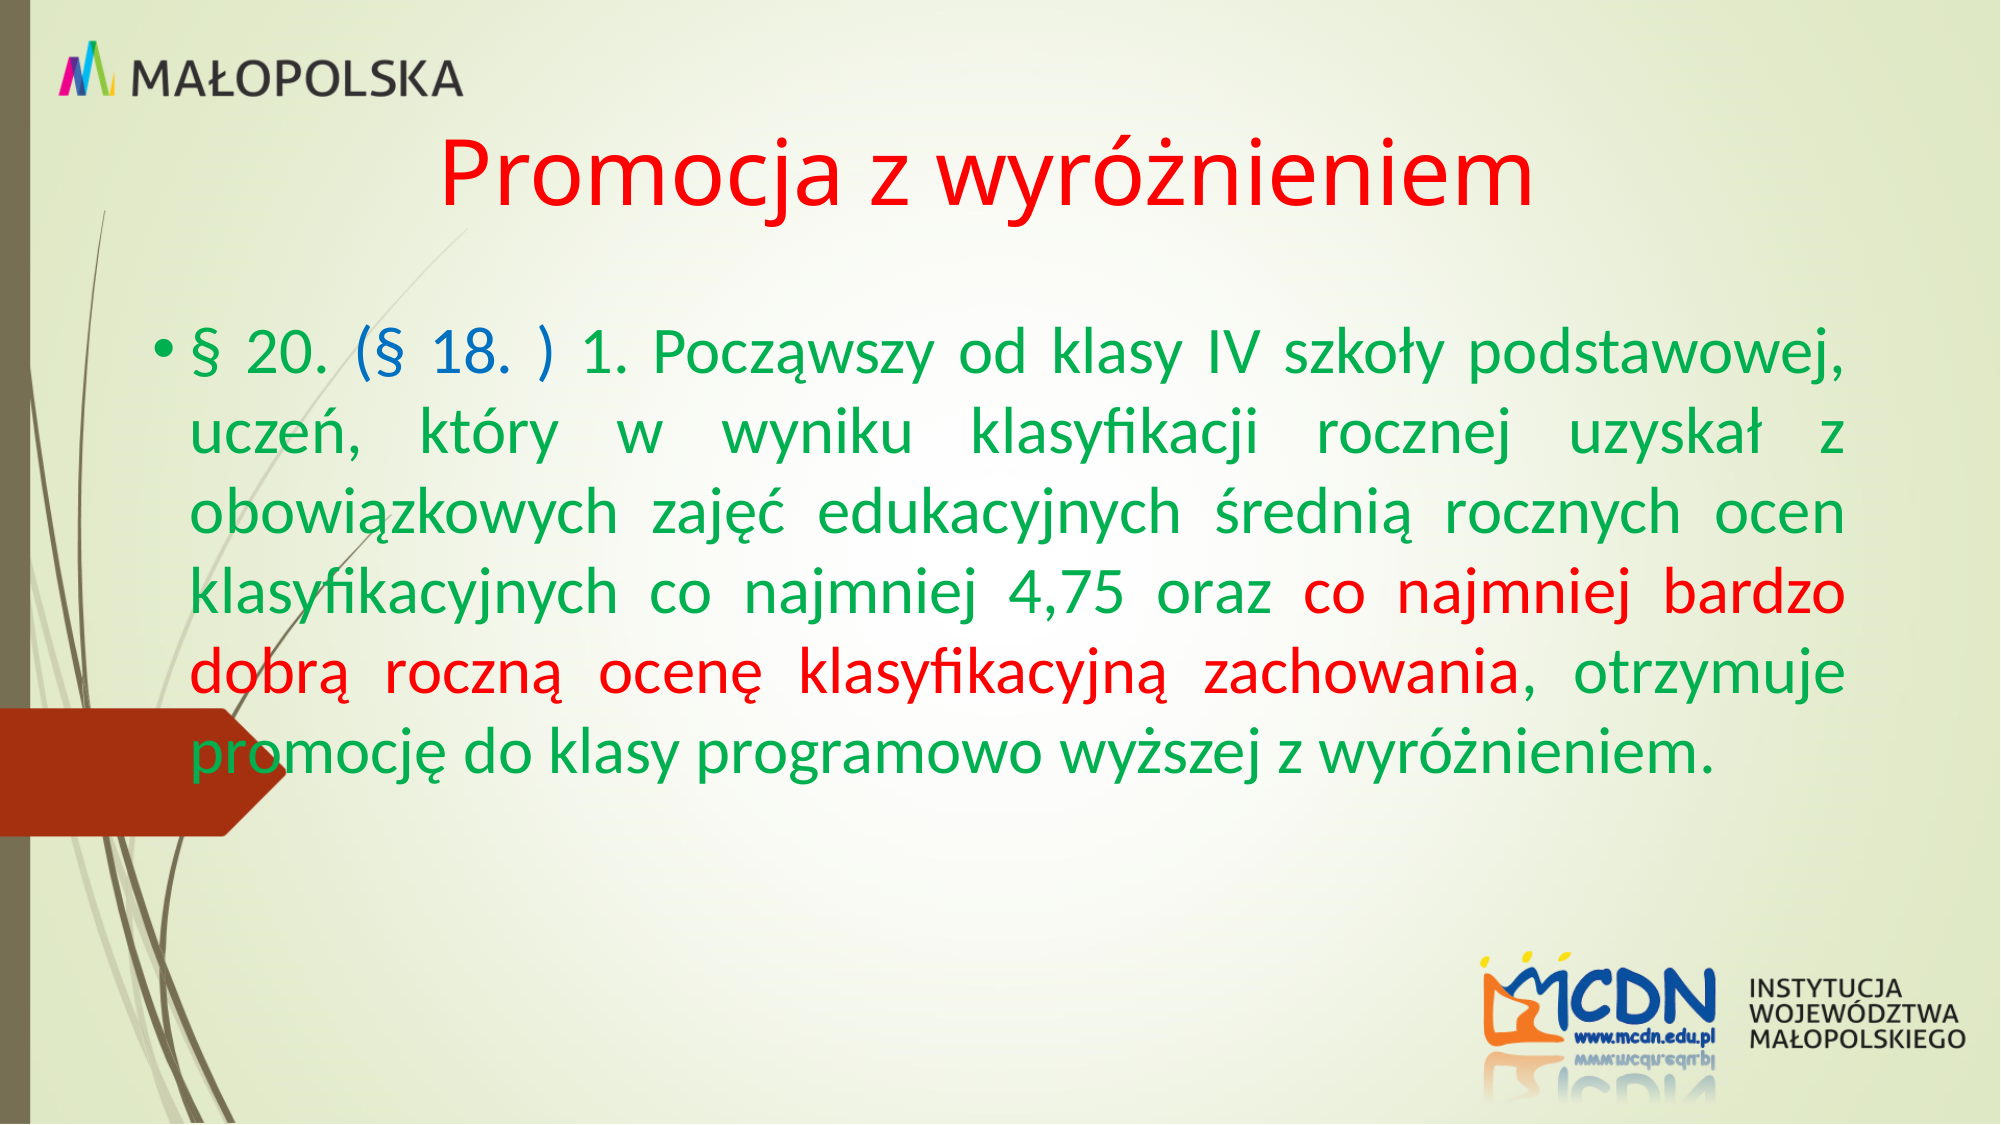

# Promocja z wyróżnieniem
§ 20. (§ 18. ) 1. Począwszy od klasy IV szkoły podstawowej, uczeń, który w wyniku klasyfikacji rocznej uzyskał z obowiązkowych zajęć edukacyjnych średnią rocznych ocen klasyfikacyjnych co najmniej 4,75 oraz co najmniej bardzo dobrą roczną ocenę klasyfikacyjną zachowania, otrzymuje promocję do klasy programowo wyższej z wyróżnieniem.